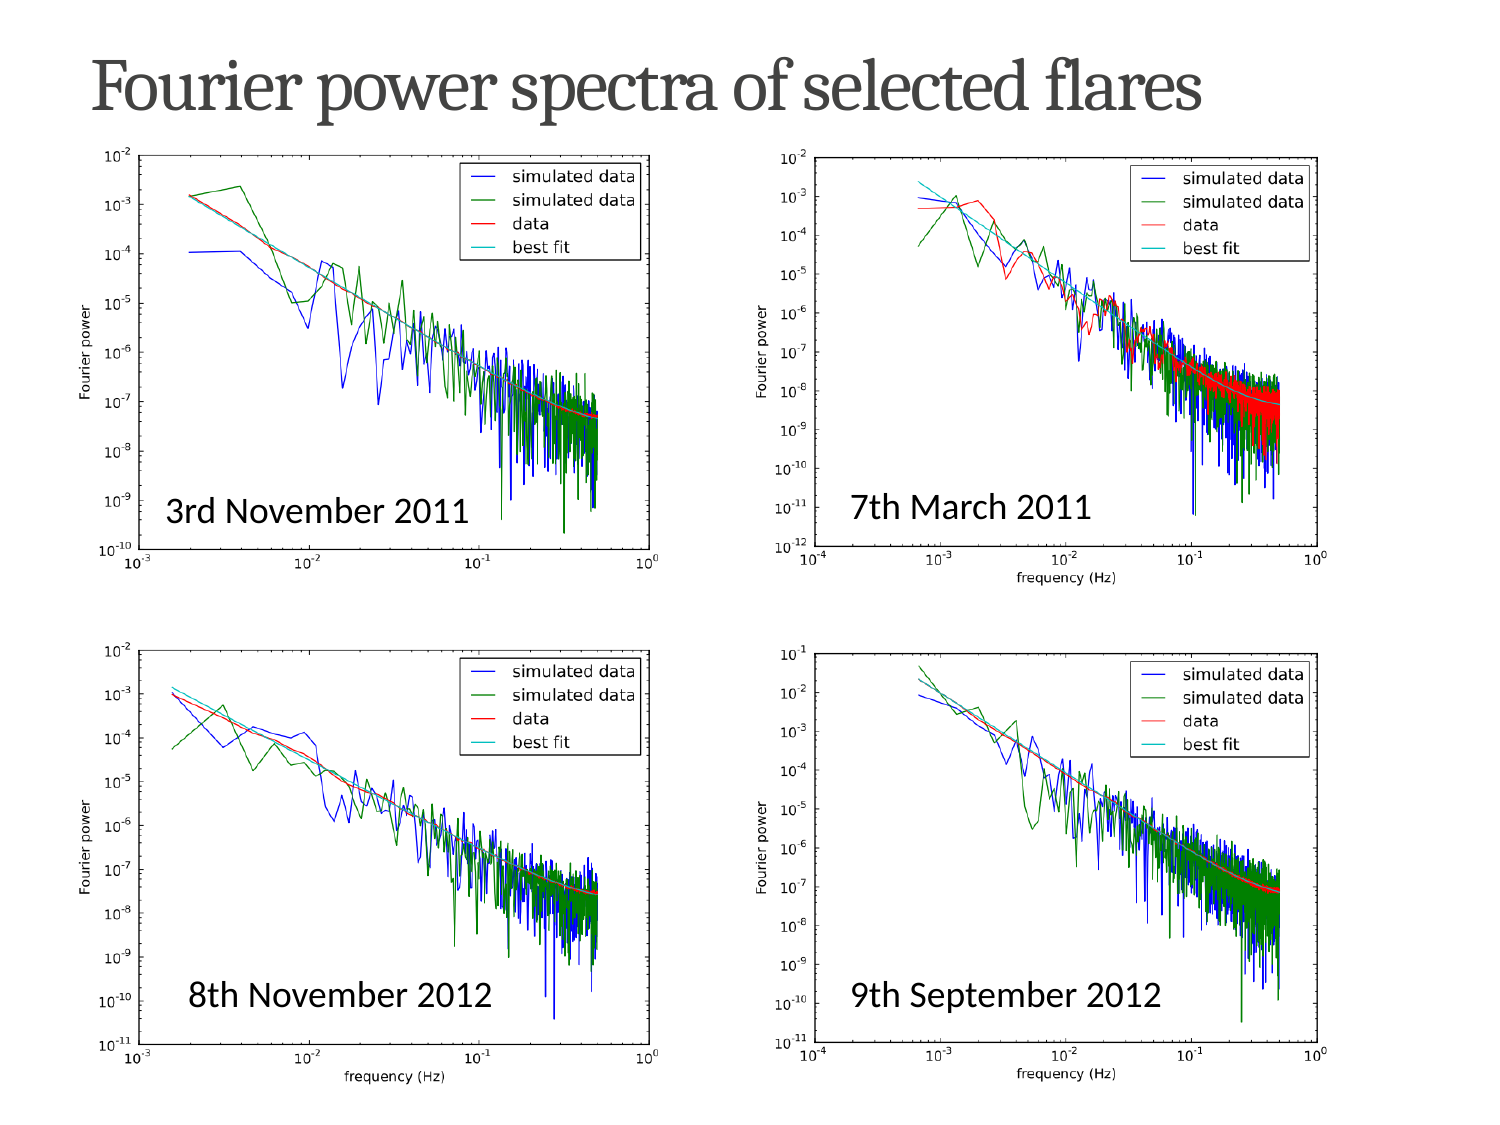

# Fourier power spectra of selected flares
7th March 2011
3rd November 2011
8th November 2012
9th September 2012